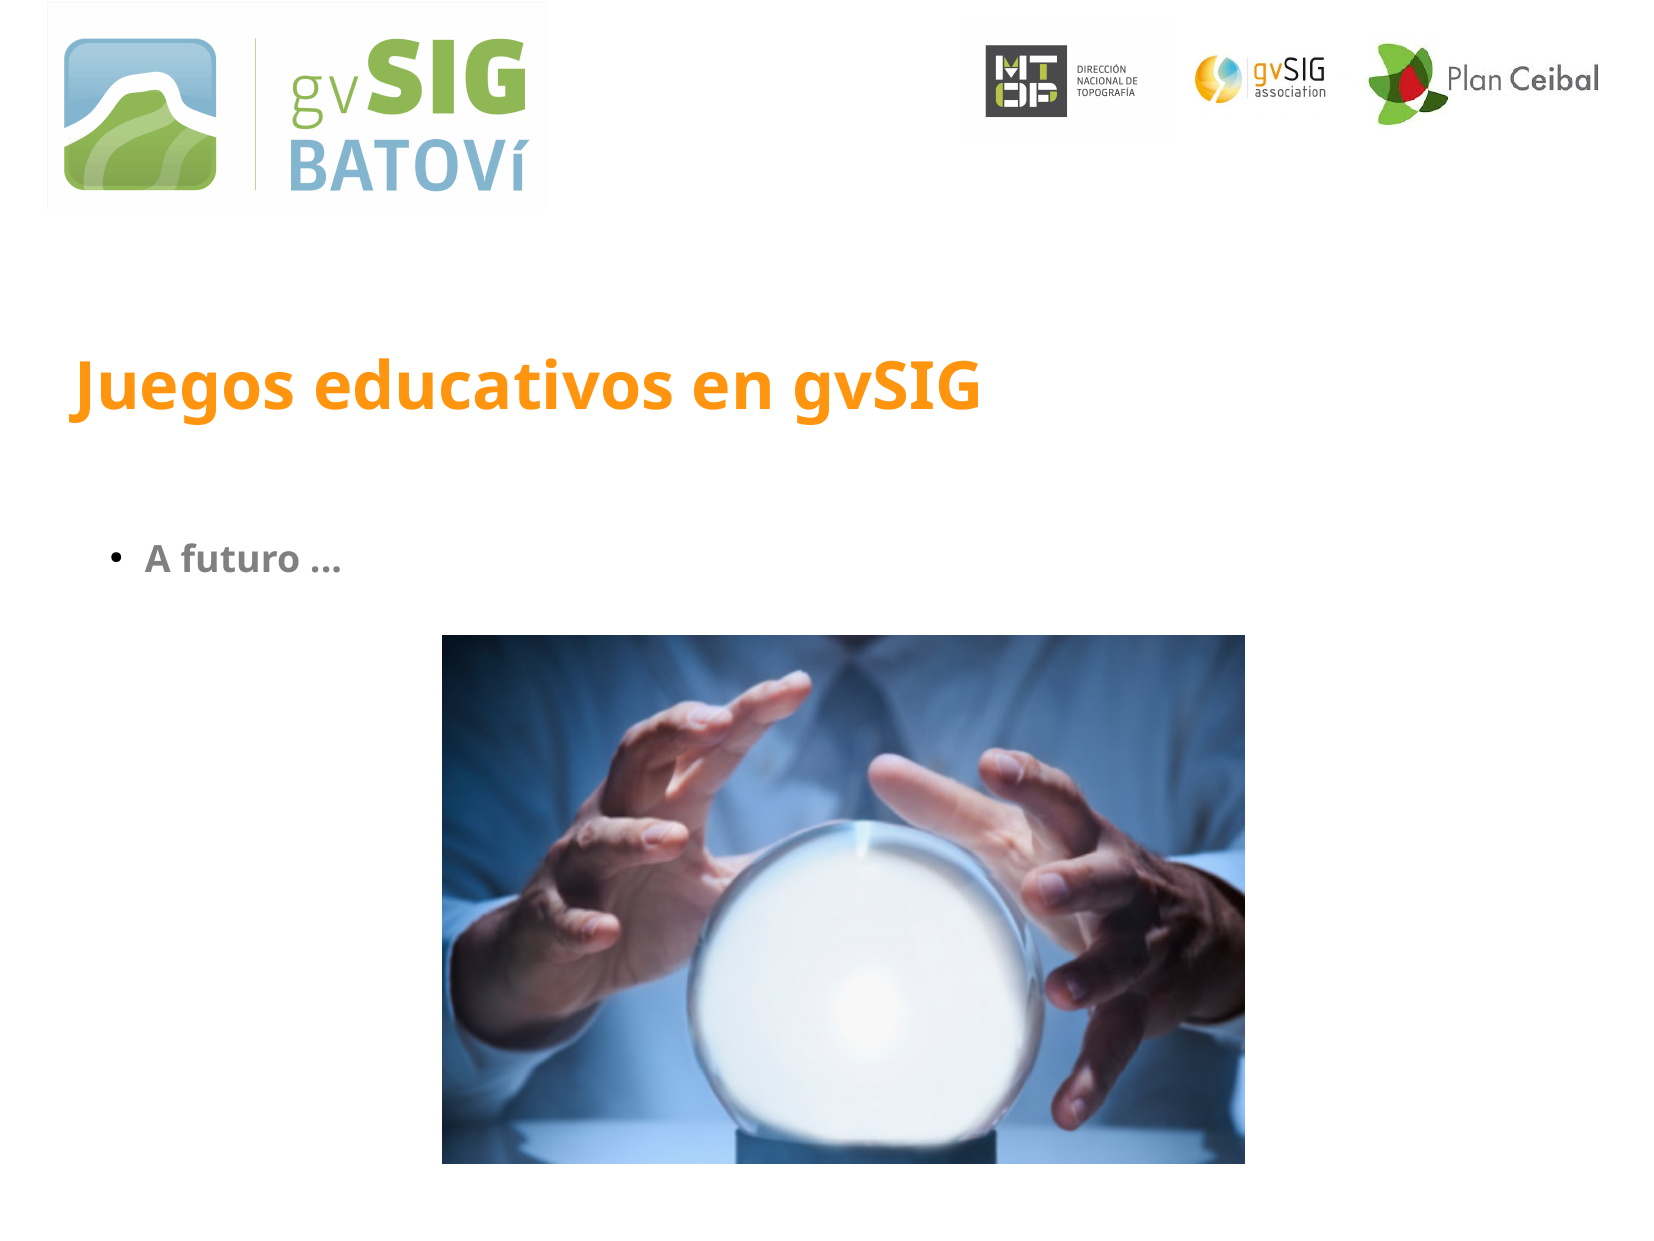

# Juegos educativos en gvSIG
A futuro ...